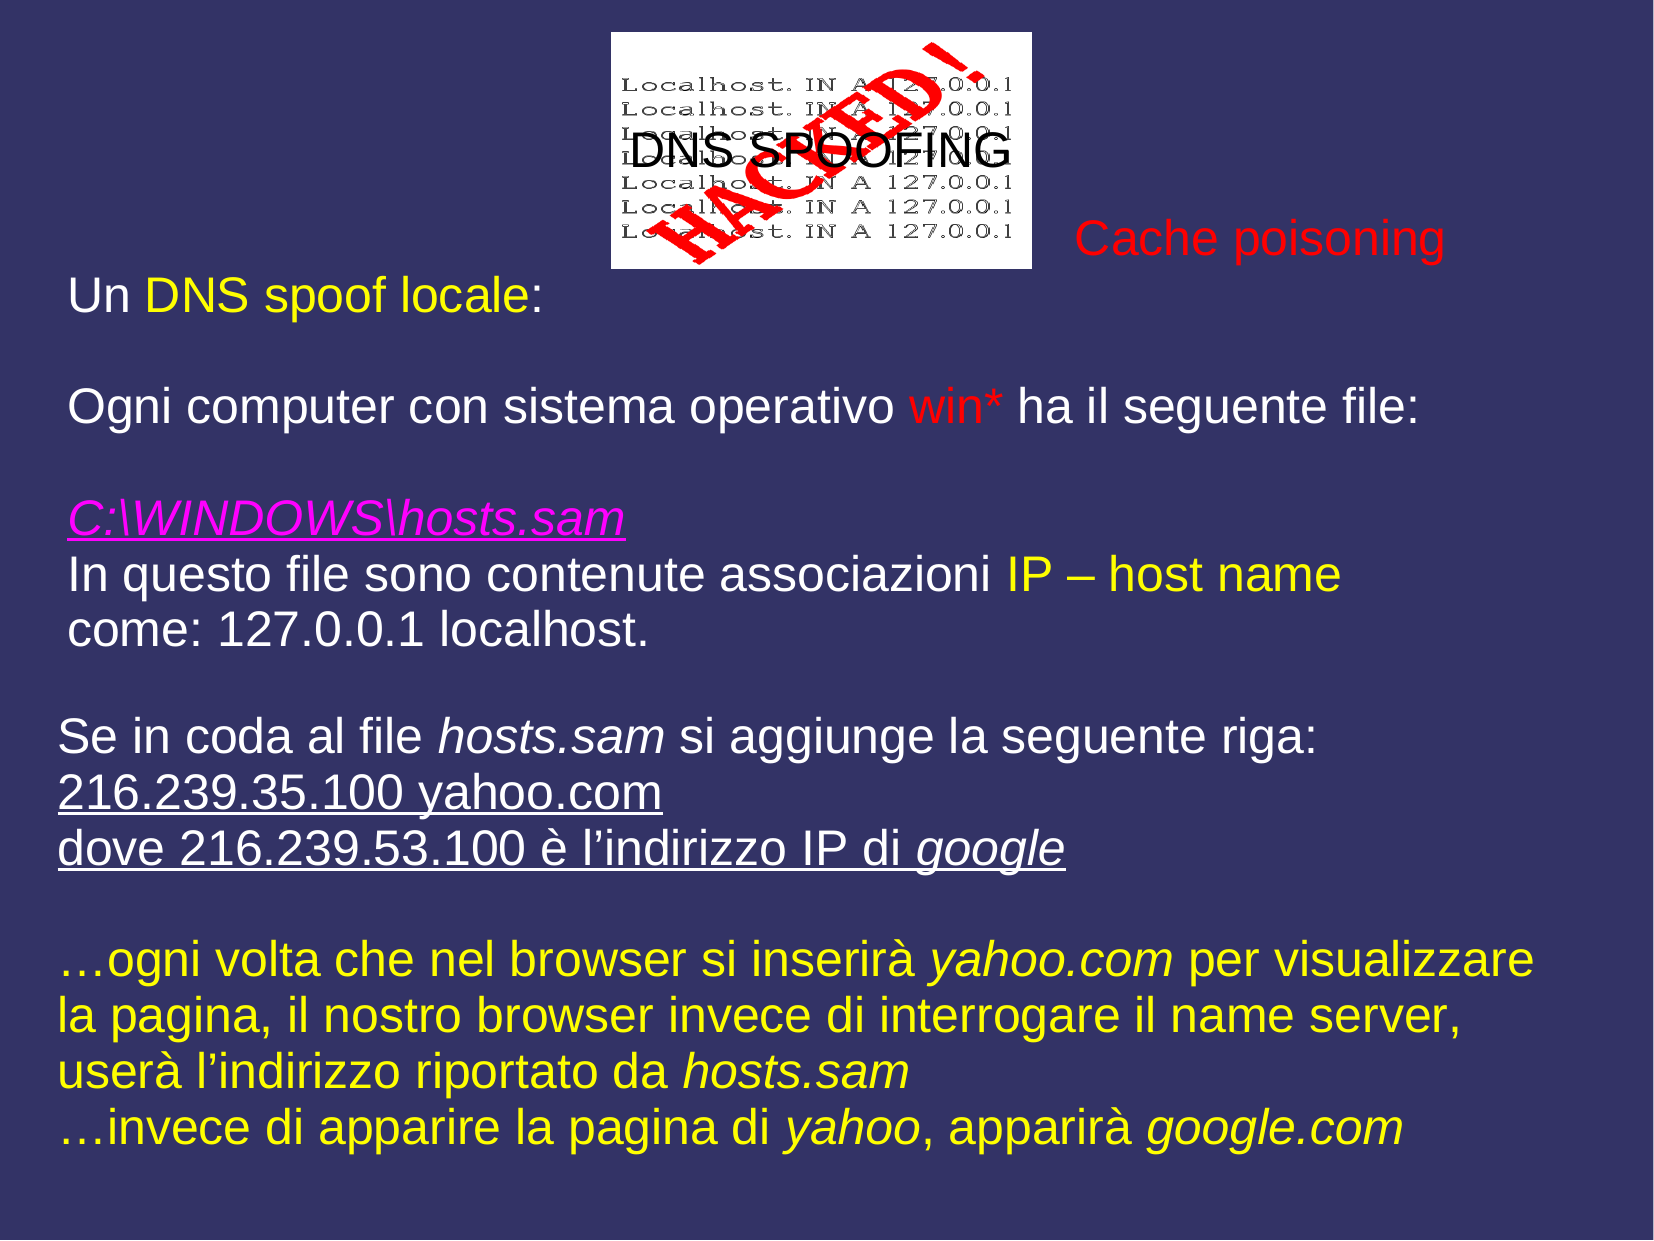

DNS SPOOFING
Cache poisoning
Un DNS spoof locale:
Ogni computer con sistema operativo win* ha il seguente file:
C:\WINDOWS\hosts.sam
In questo file sono contenute associazioni IP – host name
come: 127.0.0.1 localhost.
Se in coda al file hosts.sam si aggiunge la seguente riga:
216.239.35.100 yahoo.com
dove 216.239.53.100 è l’indirizzo IP di google
…ogni volta che nel browser si inserirà yahoo.com per visualizzare
la pagina, il nostro browser invece di interrogare il name server,
userà l’indirizzo riportato da hosts.sam
…invece di apparire la pagina di yahoo, apparirà google.com